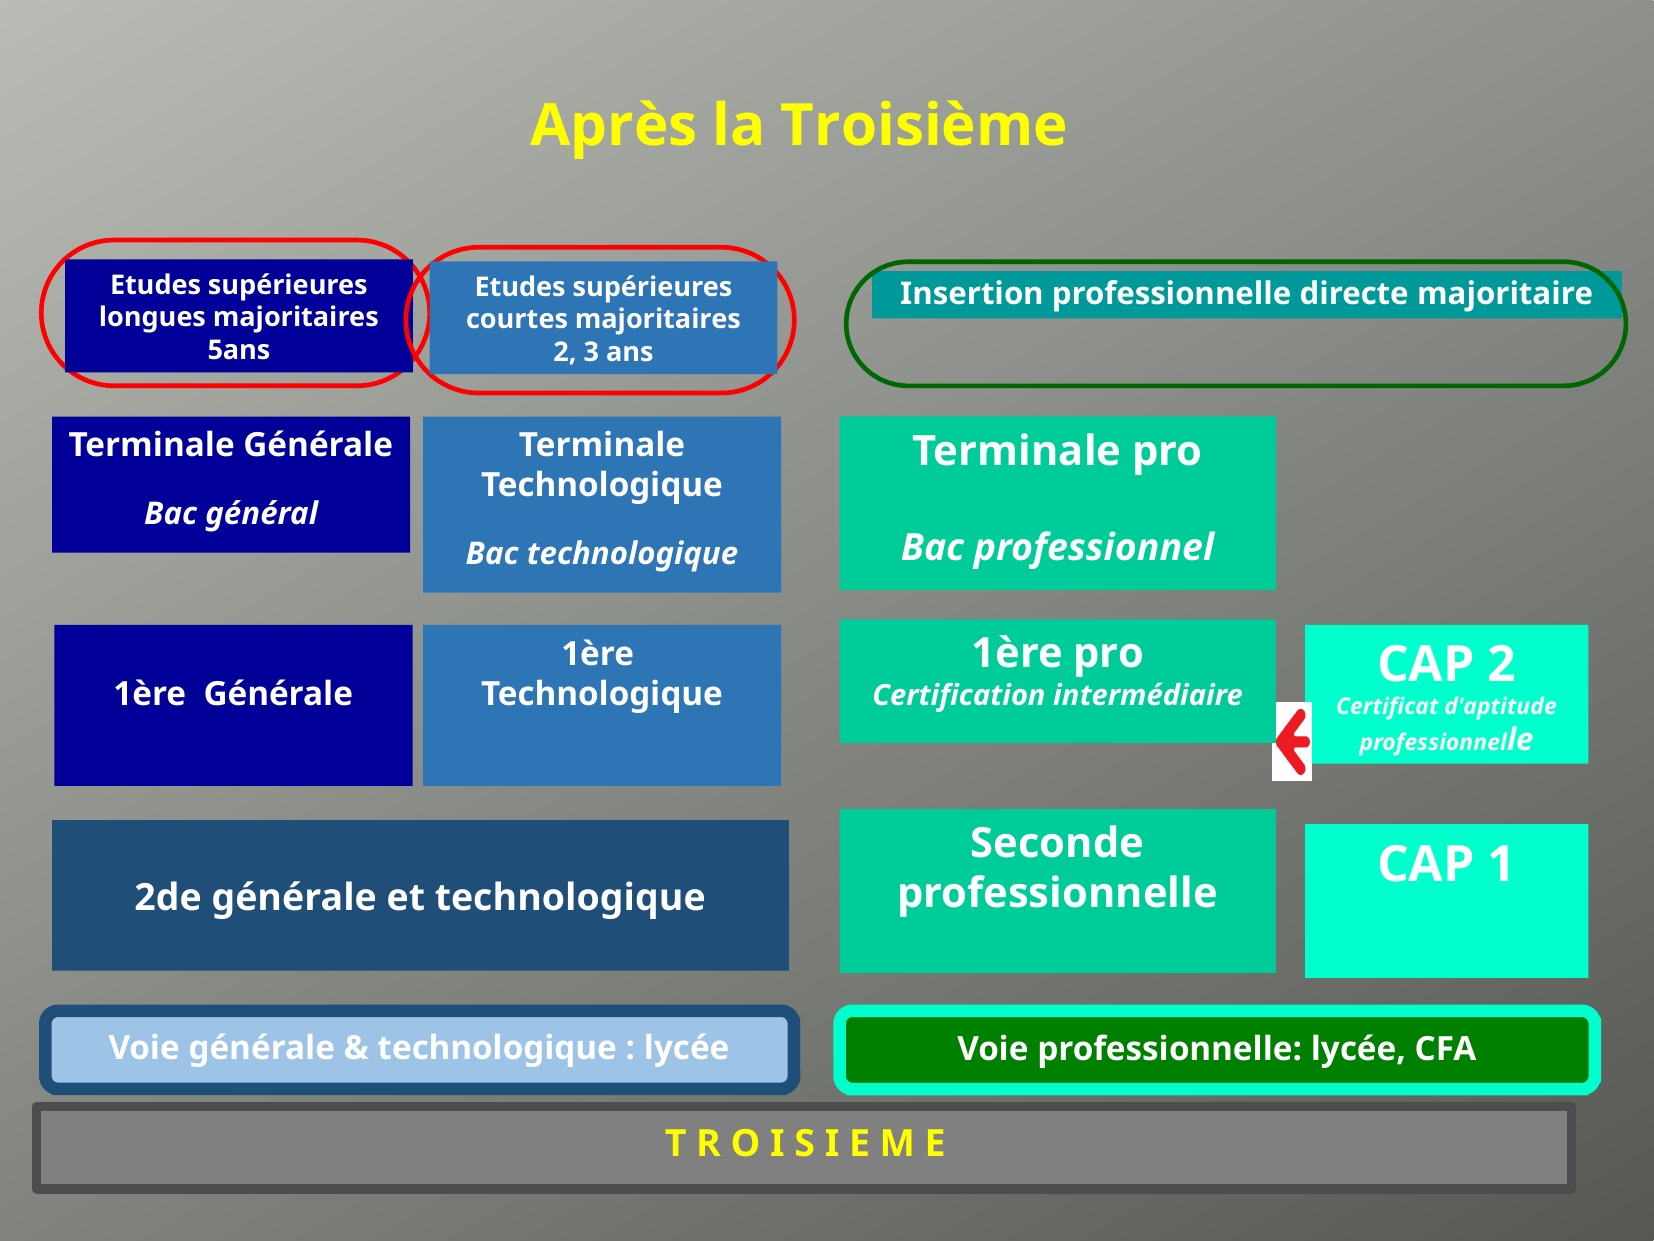

Après la Troisième
Etudes supérieures longues majoritaires
5ans
Etudes supérieures courtes majoritaires
2, 3 ans
Insertion professionnelle directe majoritaire
Terminale pro
Bac professionnel
Terminale Générale
Bac général
Terminale Technologique
Bac technologique
1ère pro
Certification intermédiaire
1ère Générale
1ère Technologique
CAP 2
Certificat d'aptitude professionnelle
Seconde professionnelle
2de générale et technologique
CAP 1
Voie générale & technologique : lycée
Voie professionnelle: lycée, CFA
T R O I S I E M E